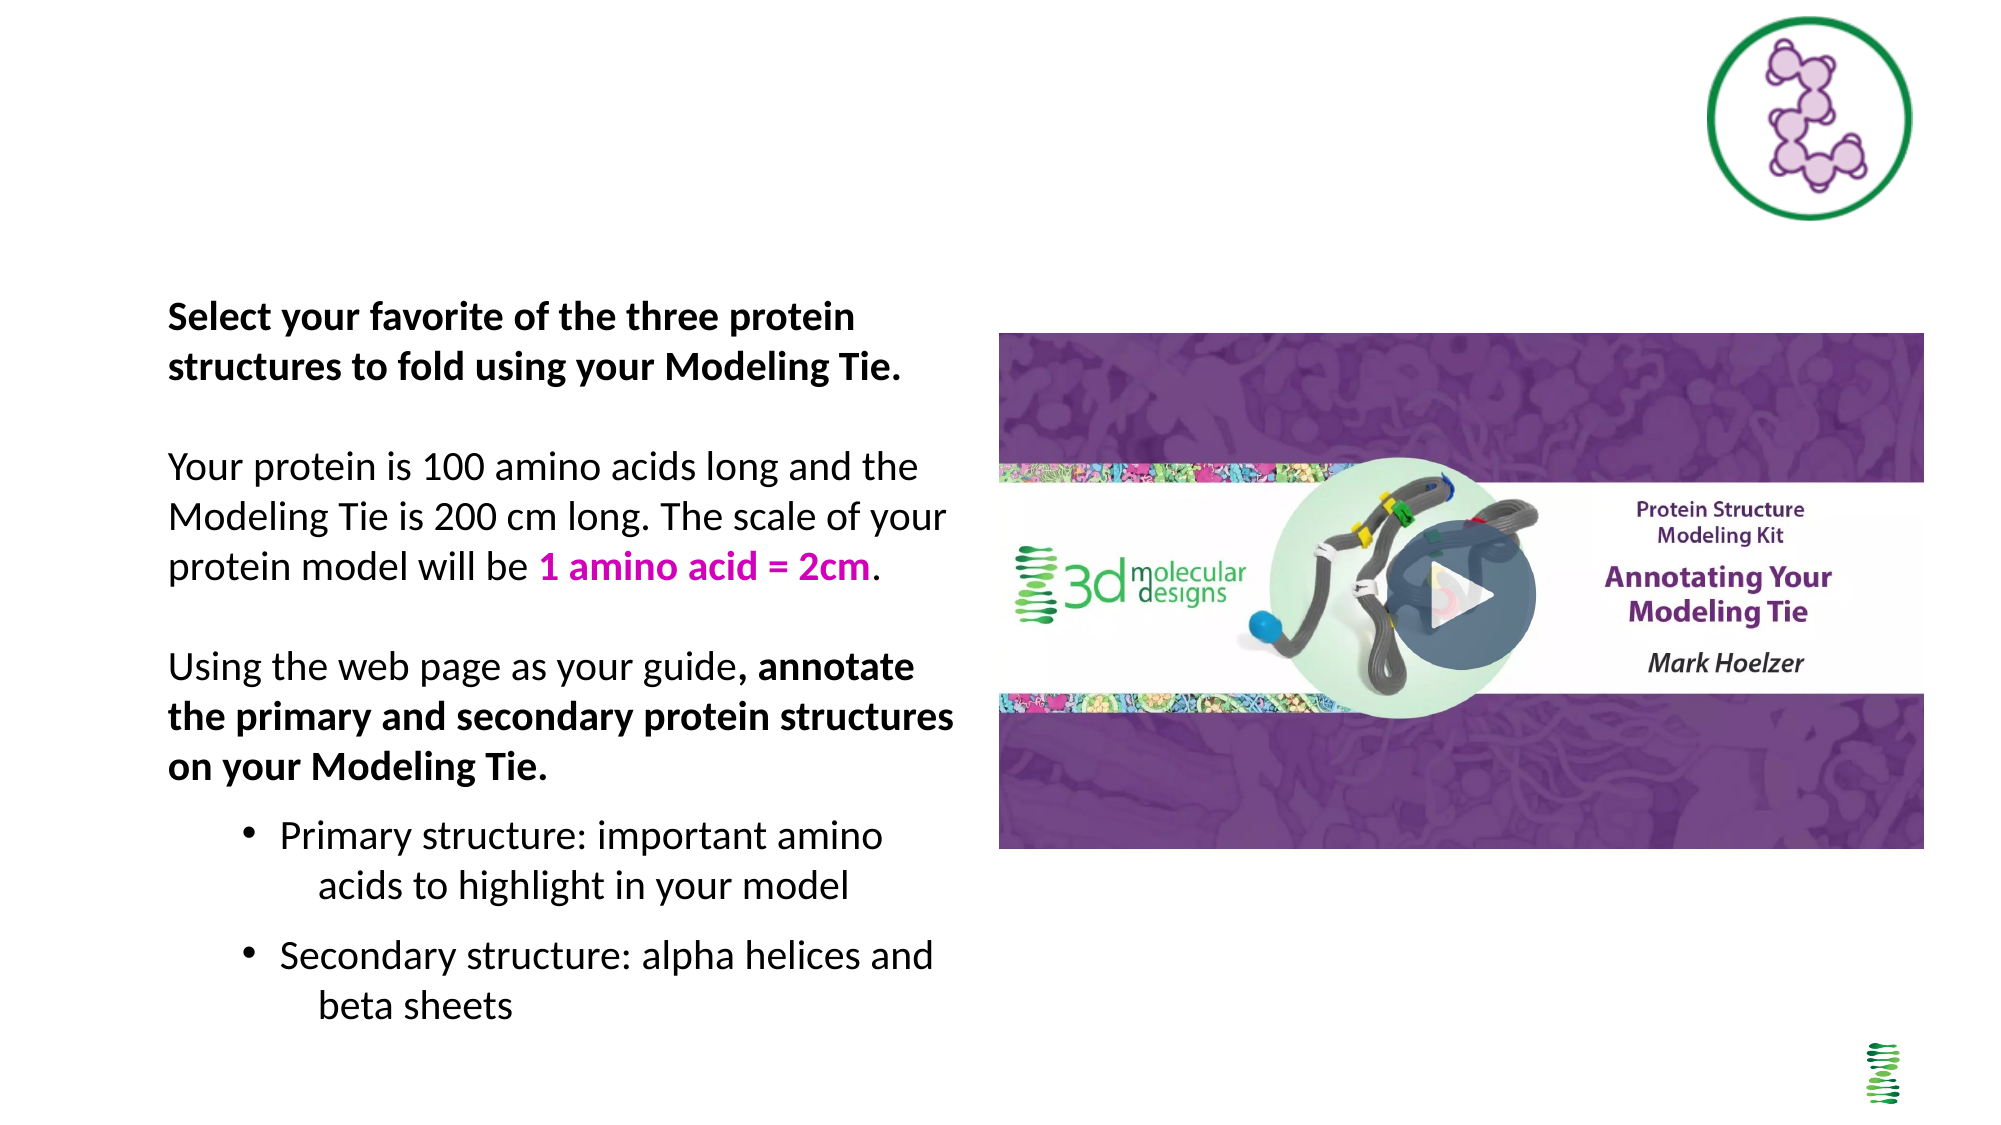

Annotating Your Modeling Tie
Select your favorite of the three protein structures to fold using your Modeling Tie.
Your protein is 100 amino acids long and the Modeling Tie is 200 cm long. The scale of your protein model will be 1 amino acid = 2cm.
Using the web page as your guide, annotate the primary and secondary protein structures on your Modeling Tie.
Primary structure: important amino acids to highlight in your model
Secondary structure: alpha helices and beta sheets